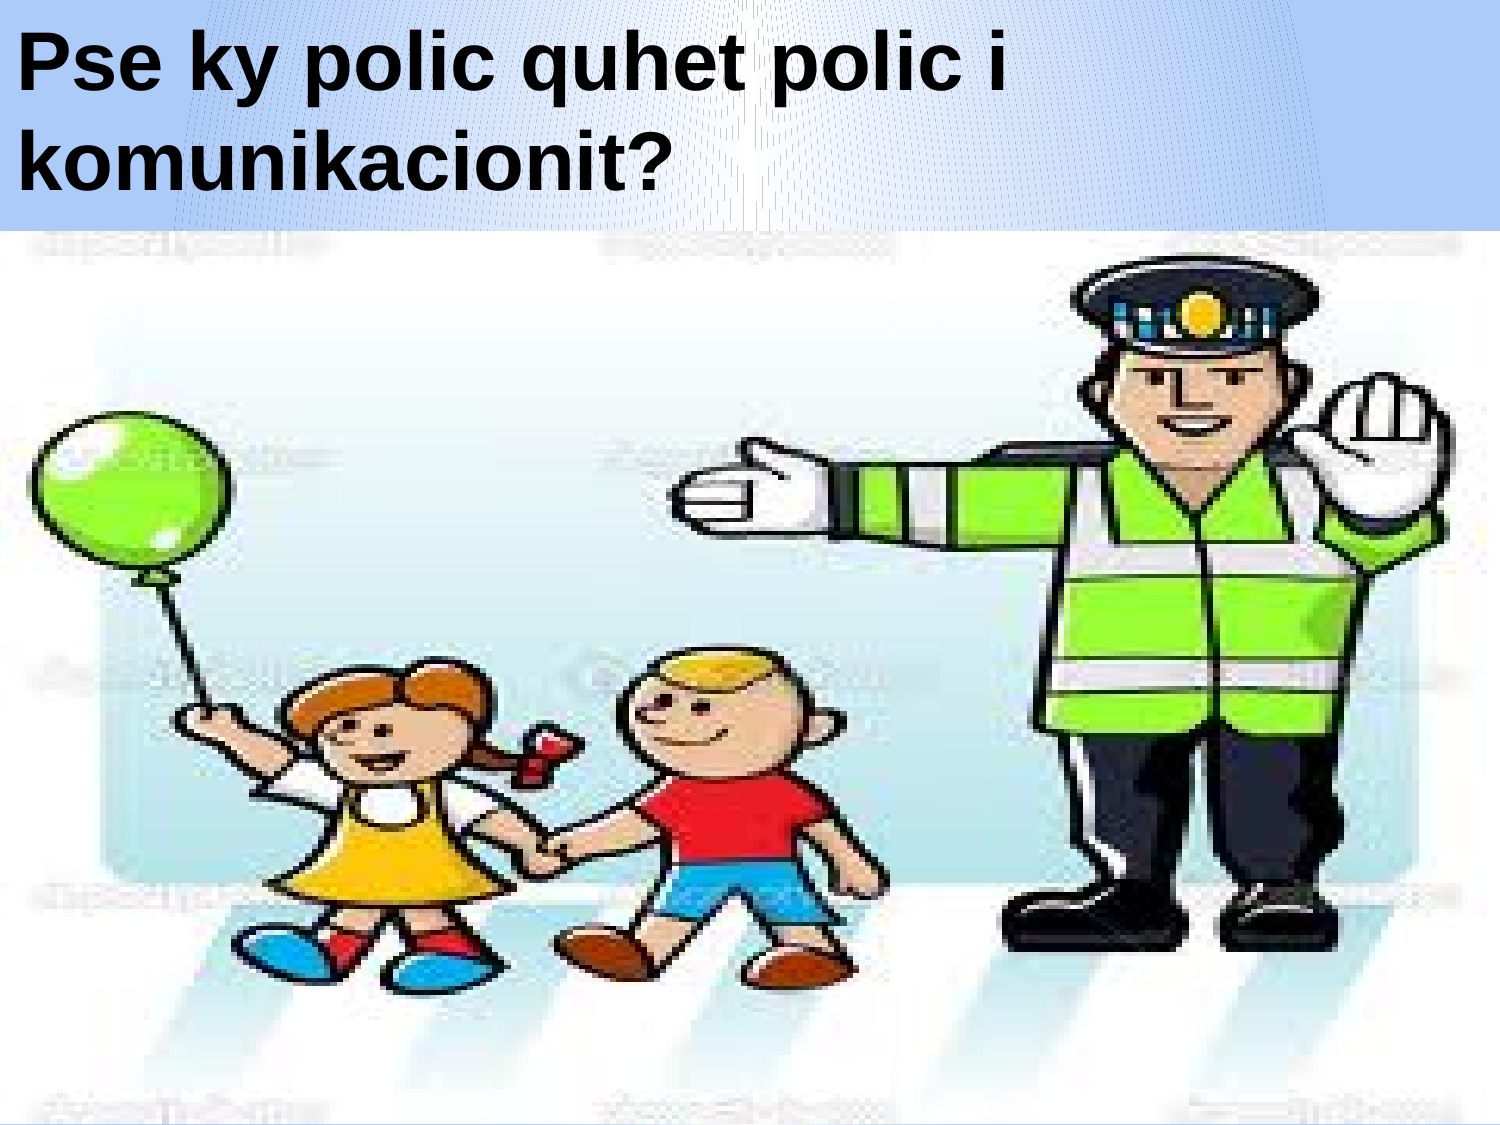

Pse ky polic quhet polic i komunikacionit?